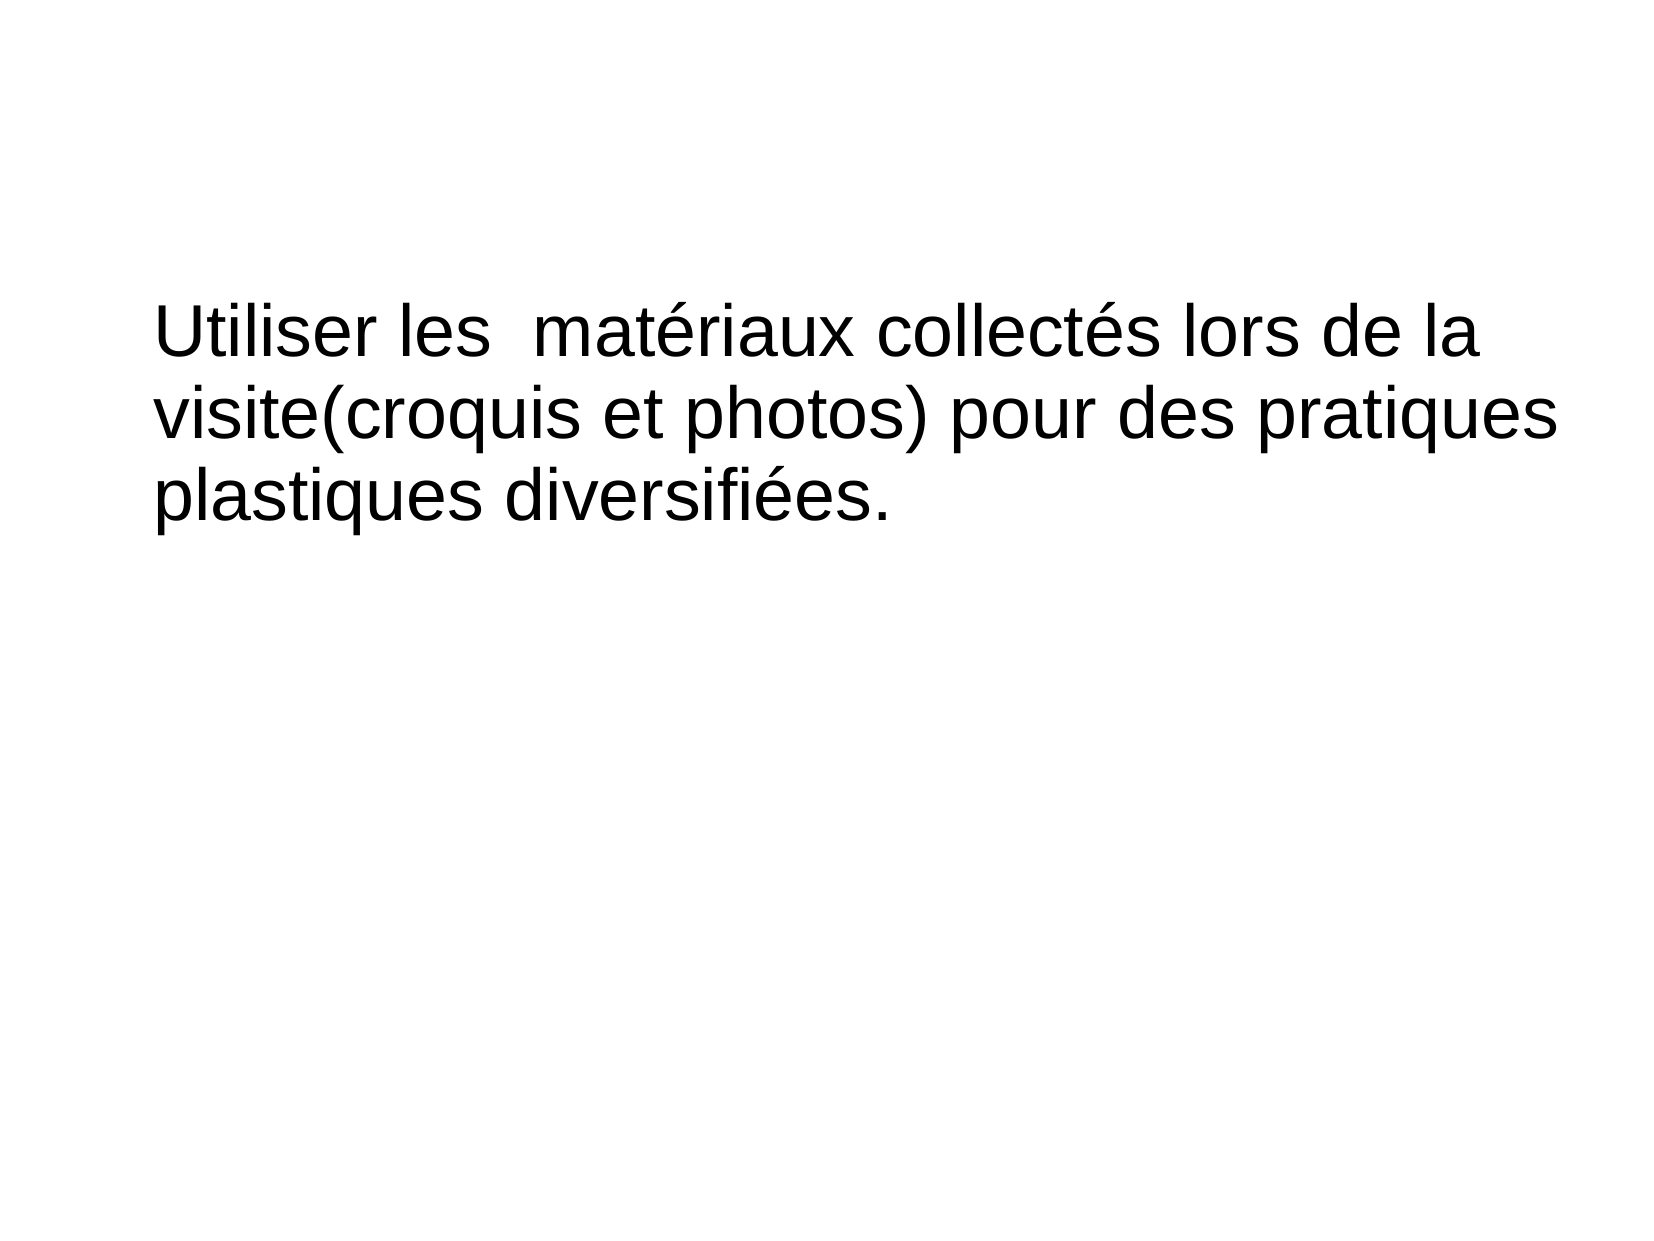

#
Utiliser les matériaux collectés lors de la visite(croquis et photos) pour des pratiques plastiques diversifiées.